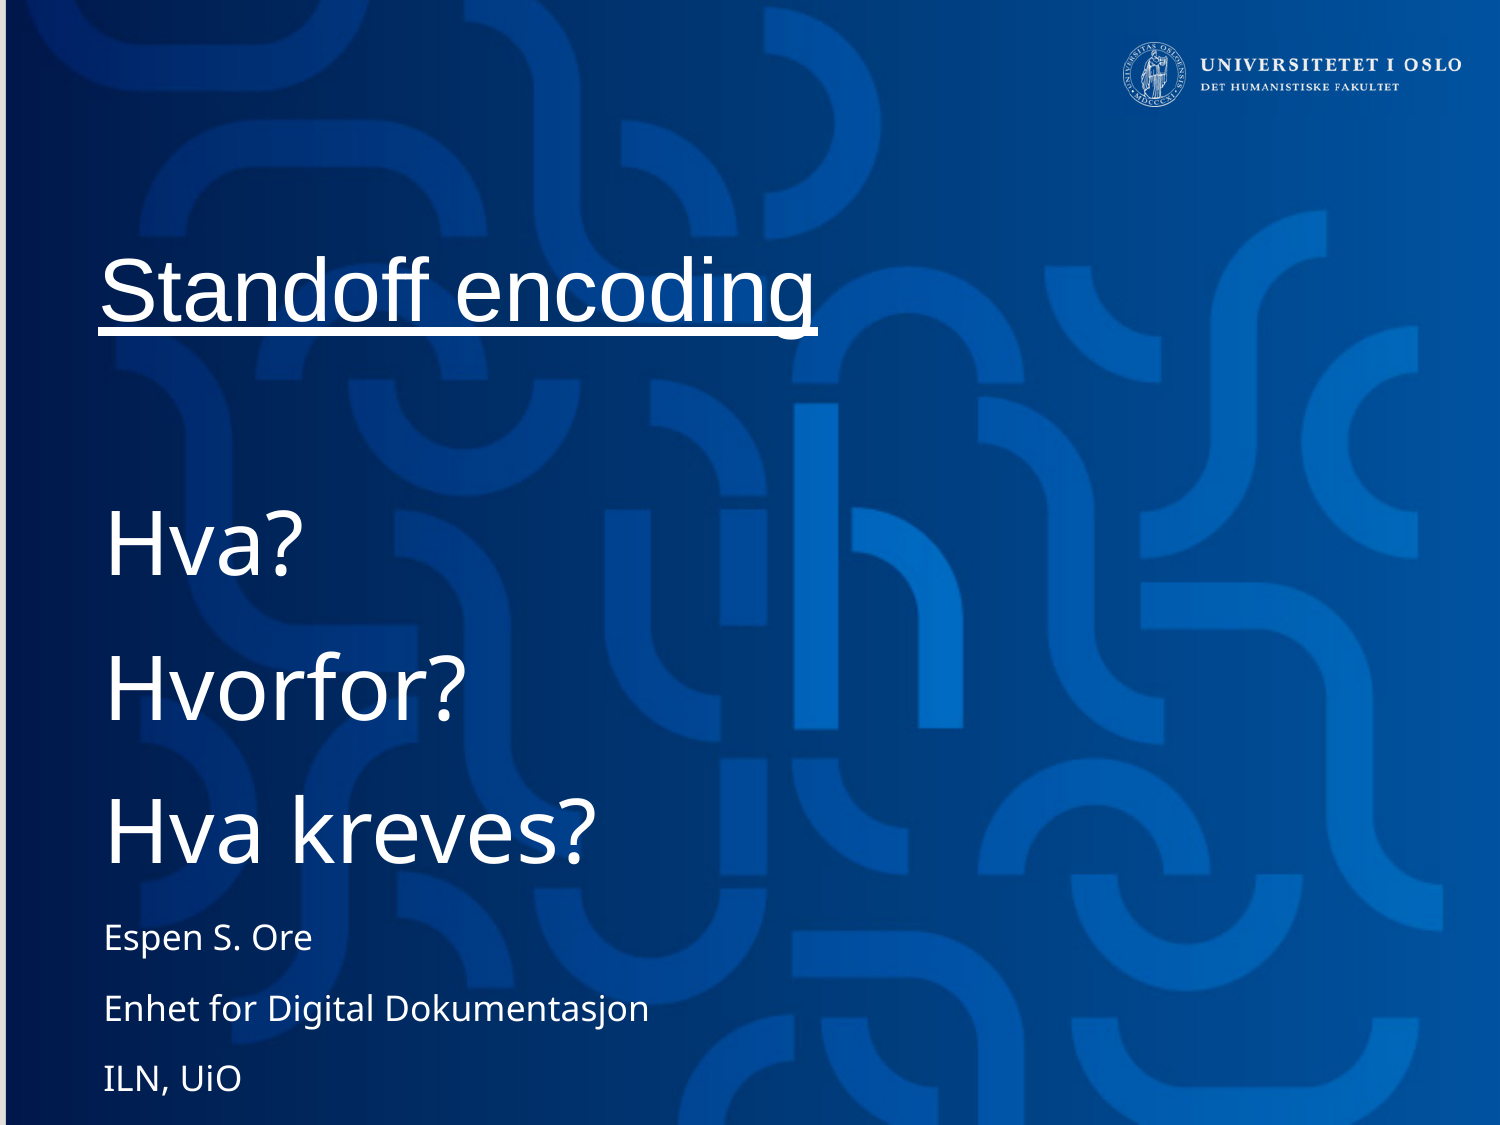

# Standoff encoding
Hva?
Hvorfor?
Hva kreves?
Espen S. Ore
Enhet for Digital Dokumentasjon
ILN, UiO